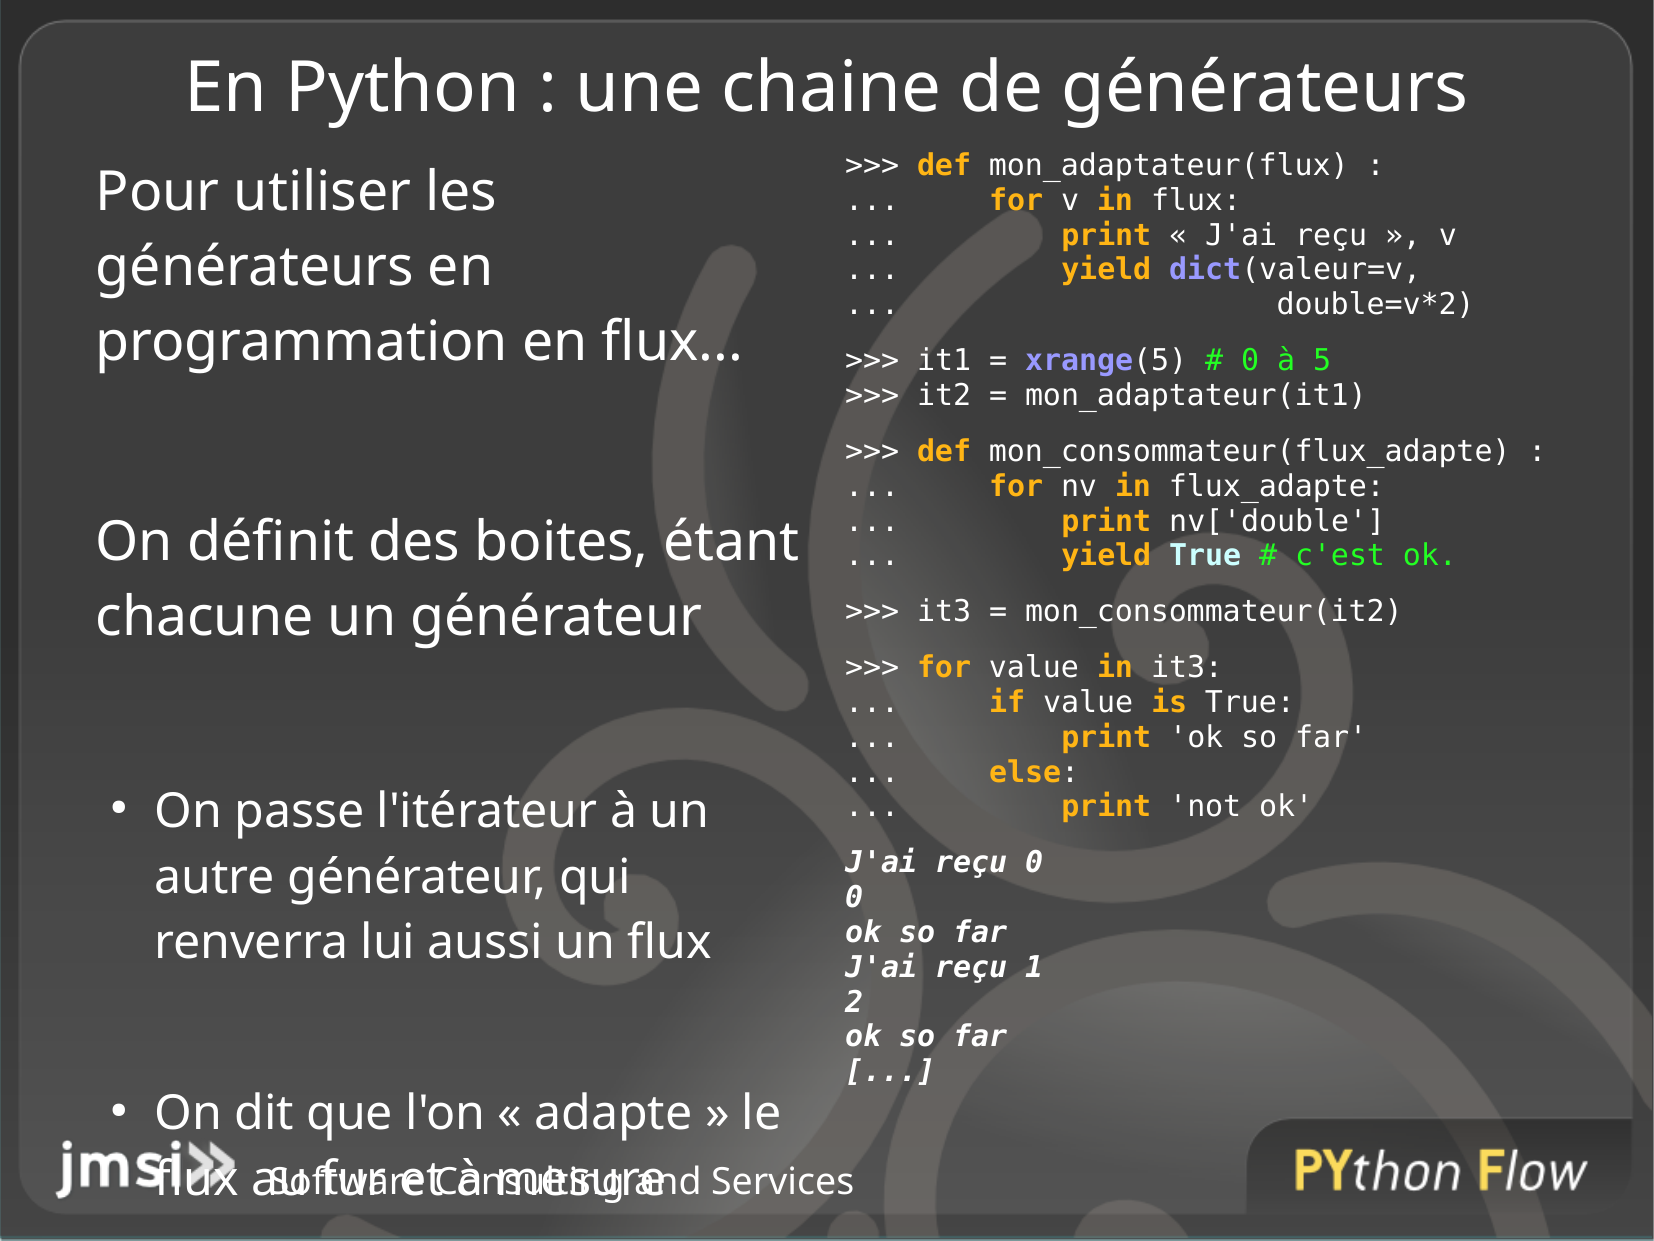

# En Python : une chaine de générateurs
>>> def mon_adaptateur(flux) :
... for v in flux:
... print « J'ai reçu », v
... yield dict(valeur=v,
... double=v*2)
>>> it1 = xrange(5) # 0 à 5
>>> it2 = mon_adaptateur(it1)
>>> def mon_consommateur(flux_adapte) :
... for nv in flux_adapte:
... print nv['double']
... yield True # c'est ok.
>>> it3 = mon_consommateur(it2)
>>> for value in it3:
... if value is True:
... print 'ok so far'
... else:
... print 'not ok'
J'ai reçu 0
0
ok so far
J'ai reçu 1
2
ok so far
[...]
Pour utiliser les générateurs en programmation en flux...
On définit des boites, étant chacune un générateur
On passe l'itérateur à un autre générateur, qui renverra lui aussi un flux
On dit que l'on « adapte » le flux au fur et à mesure